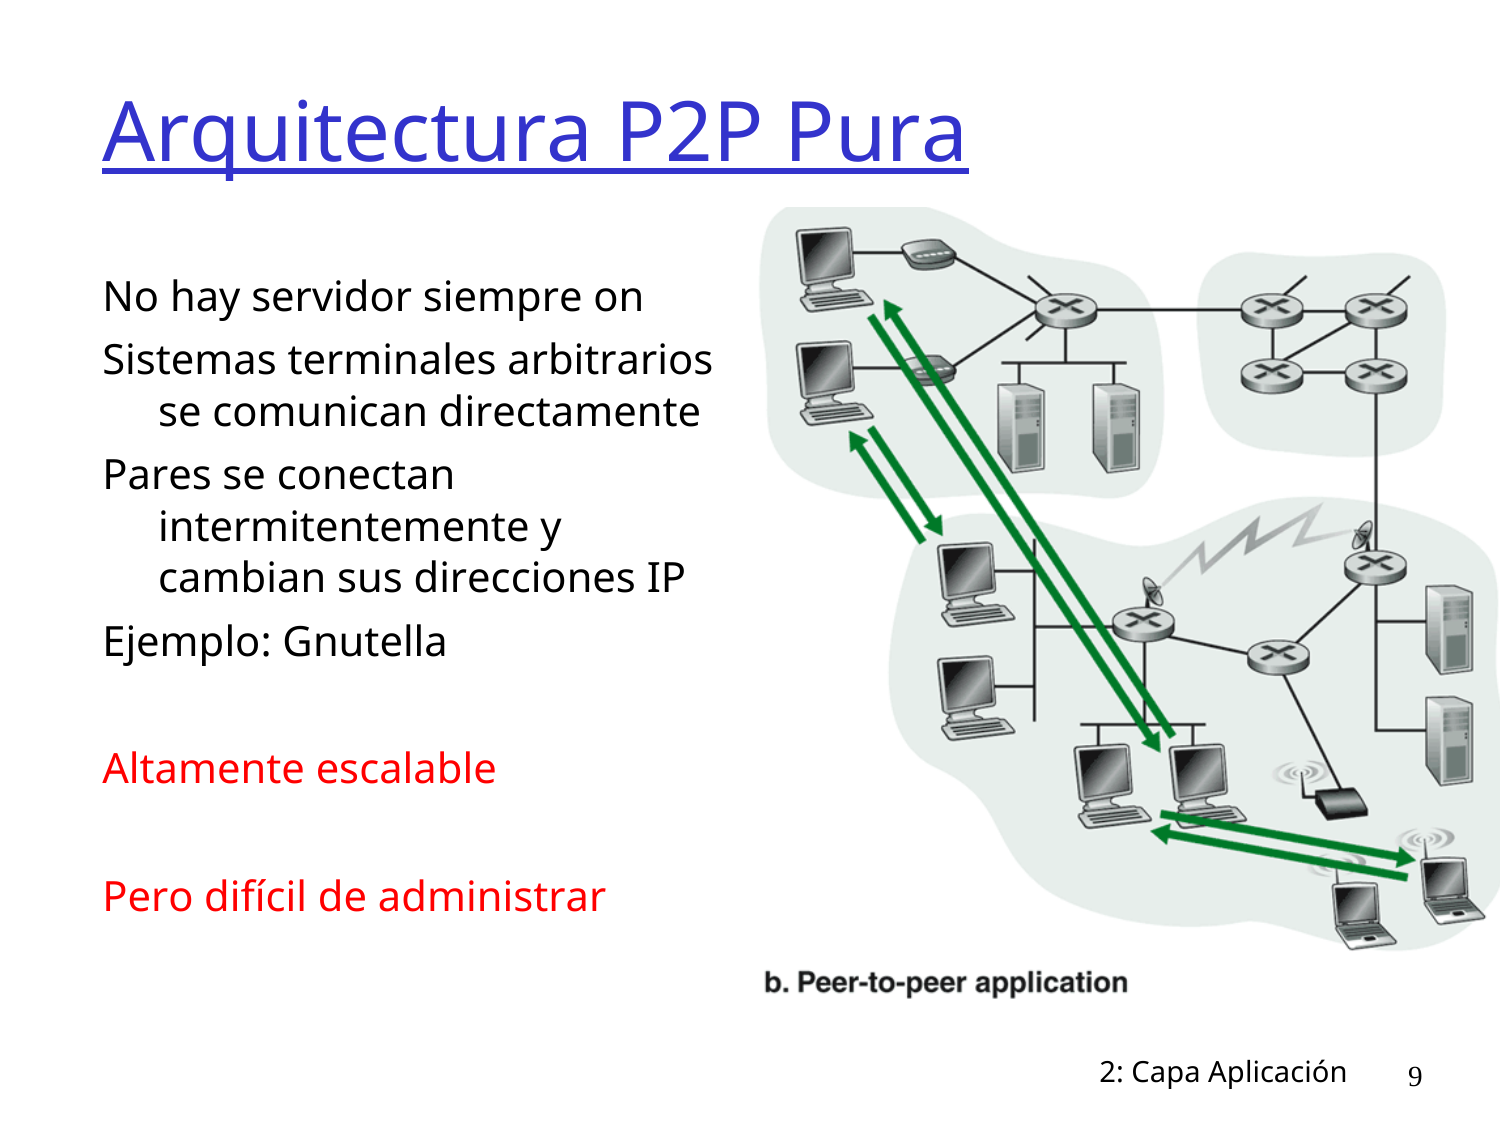

# Arquitectura P2P Pura
No hay servidor siempre on
Sistemas terminales arbitrarios se comunican directamente
Pares se conectan intermitentemente y cambian sus direcciones IP
Ejemplo: Gnutella
Altamente escalable
Pero difícil de administrar